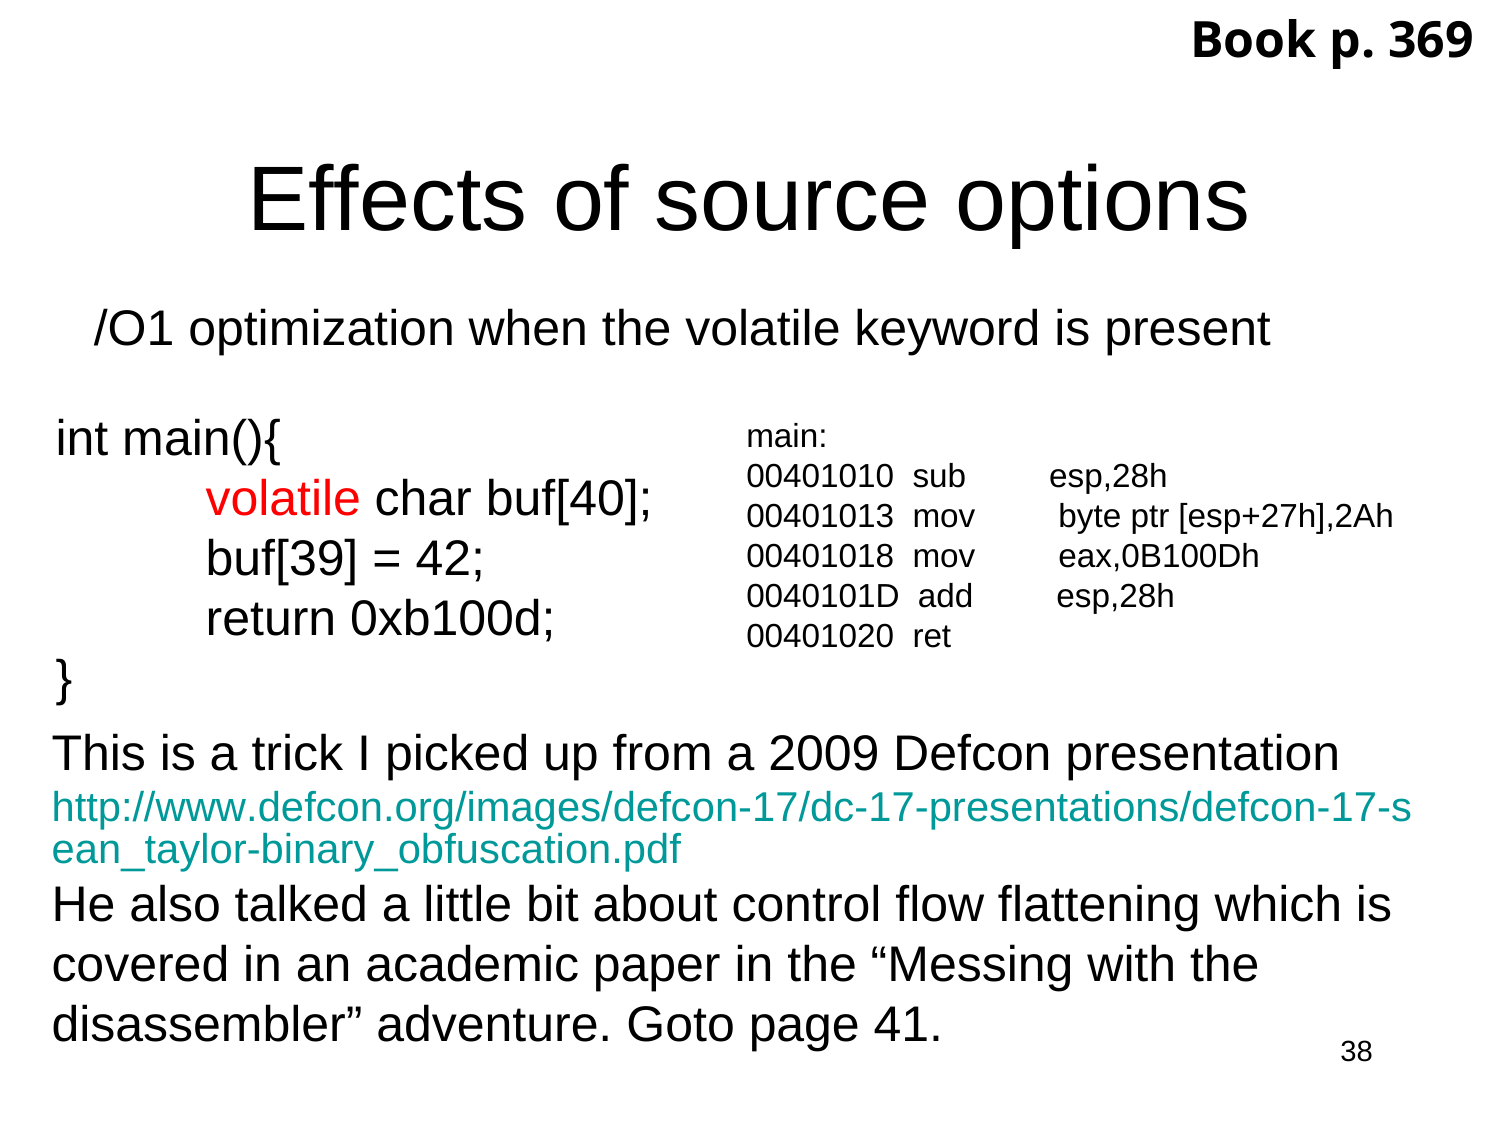

Book p. 369
# Effects of source options
/O1 optimization when the volatile keyword is present
int main(){
	volatile char buf[40];
	buf[39] = 42;
	return 0xb100d;
}
main:
00401010 sub esp,28h
00401013 mov byte ptr [esp+27h],2Ah
00401018 mov eax,0B100Dh
0040101D add esp,28h
00401020 ret
This is a trick I picked up from a 2009 Defcon presentation
http://www.defcon.org/images/defcon-17/dc-17-presentations/defcon-17-sean_taylor-binary_obfuscation.pdf
He also talked a little bit about control flow flattening which is covered in an academic paper in the “Messing with the disassembler” adventure. Goto page 41.